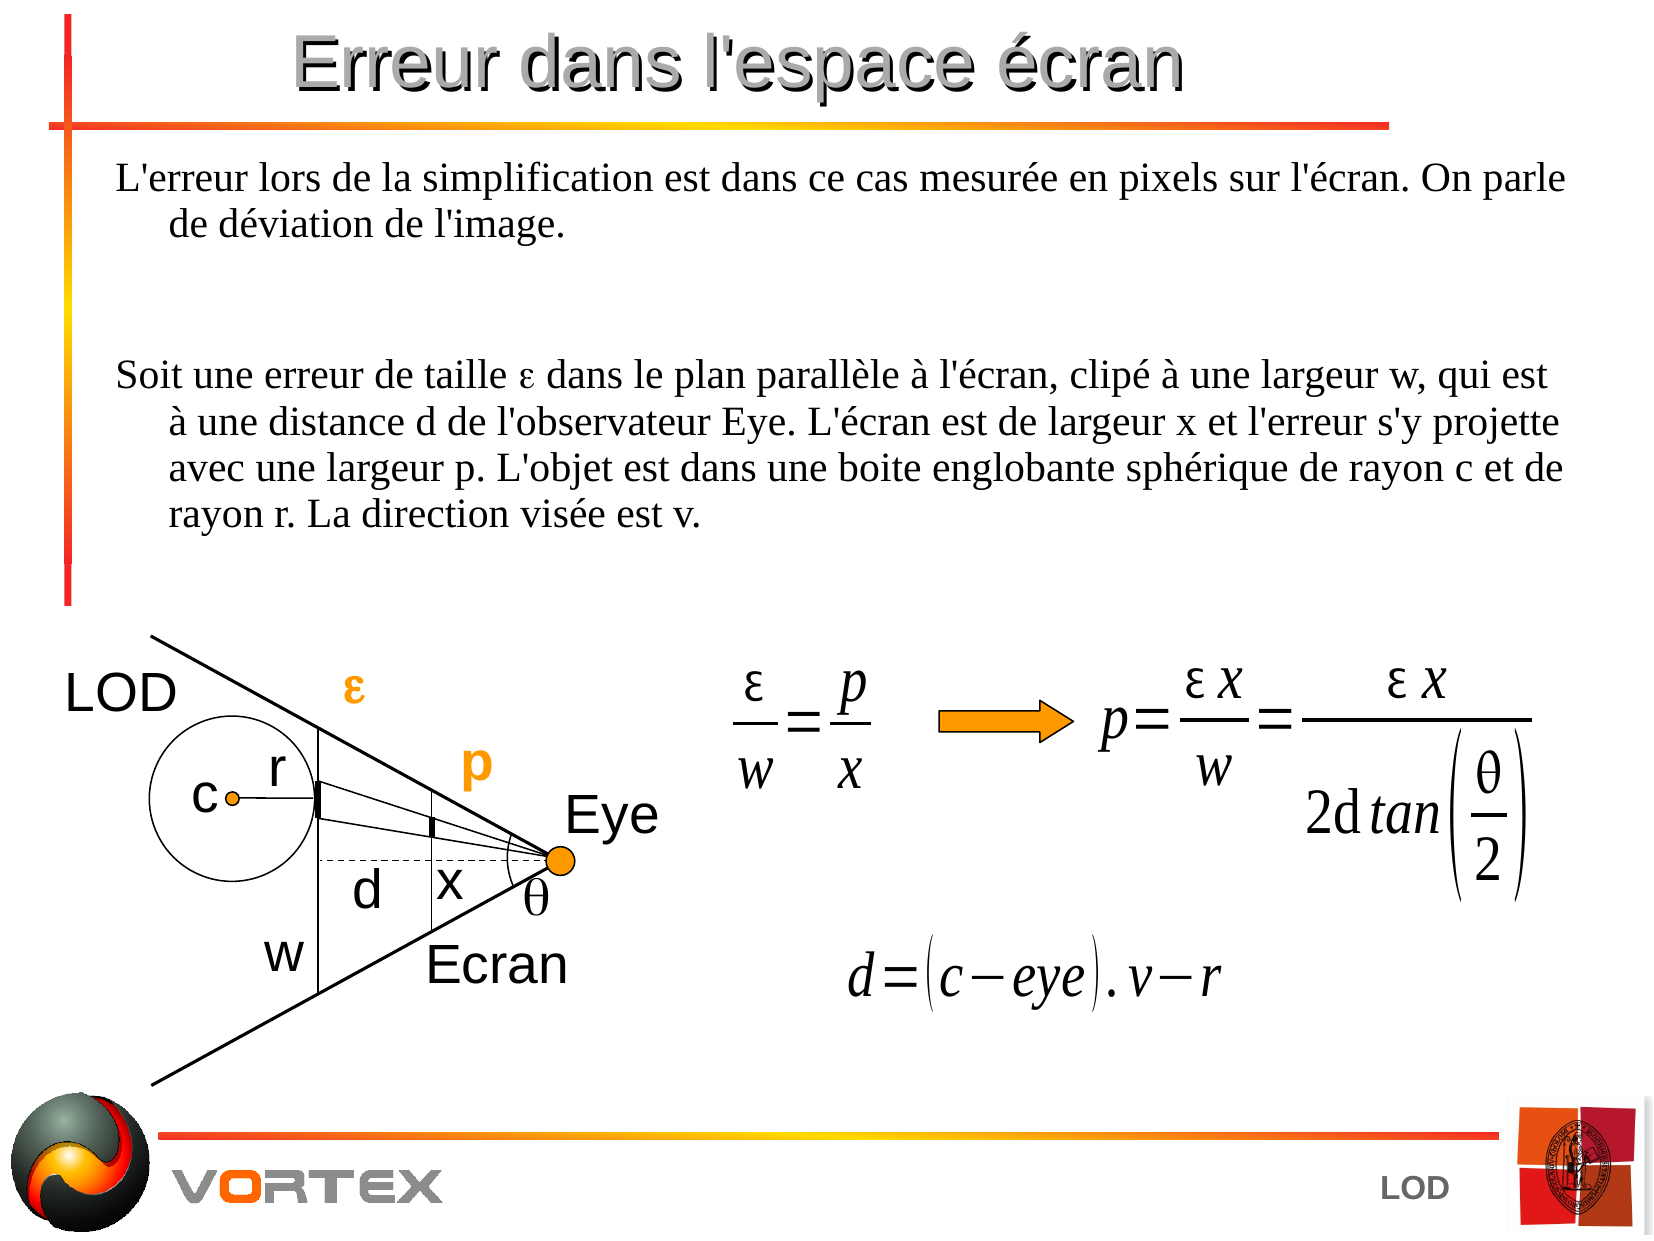

# Erreur dans l'espace écran
L'erreur lors de la simplification est dans ce cas mesurée en pixels sur l'écran. On parle de déviation de l'image.
Soit une erreur de taille  dans le plan parallèle à l'écran, clipé à une largeur w, qui est à une distance d de l'observateur Eye. L'écran est de largeur x et l'erreur s'y projette avec une largeur p. L'objet est dans une boite englobante sphérique de rayon c et de rayon r. La direction visée est v.
LOD

p
r
c
Eye
x
d

w
Ecran